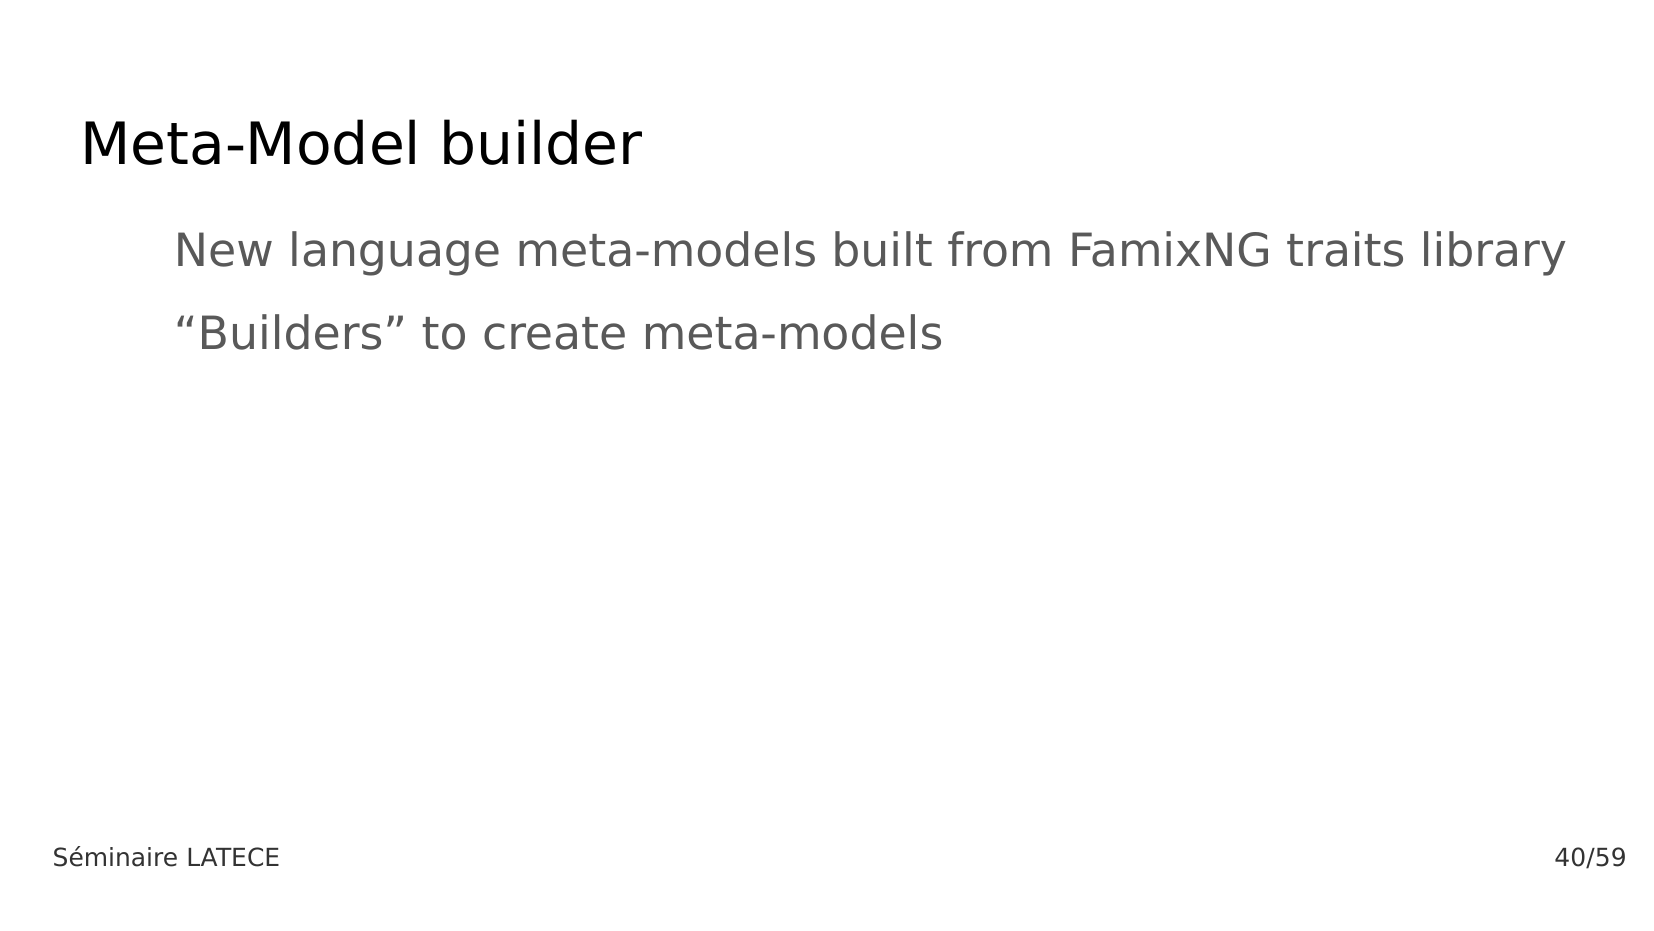

# Meta-Model builder
New language meta-models built from FamixNG traits library
“Builders” to create meta-models